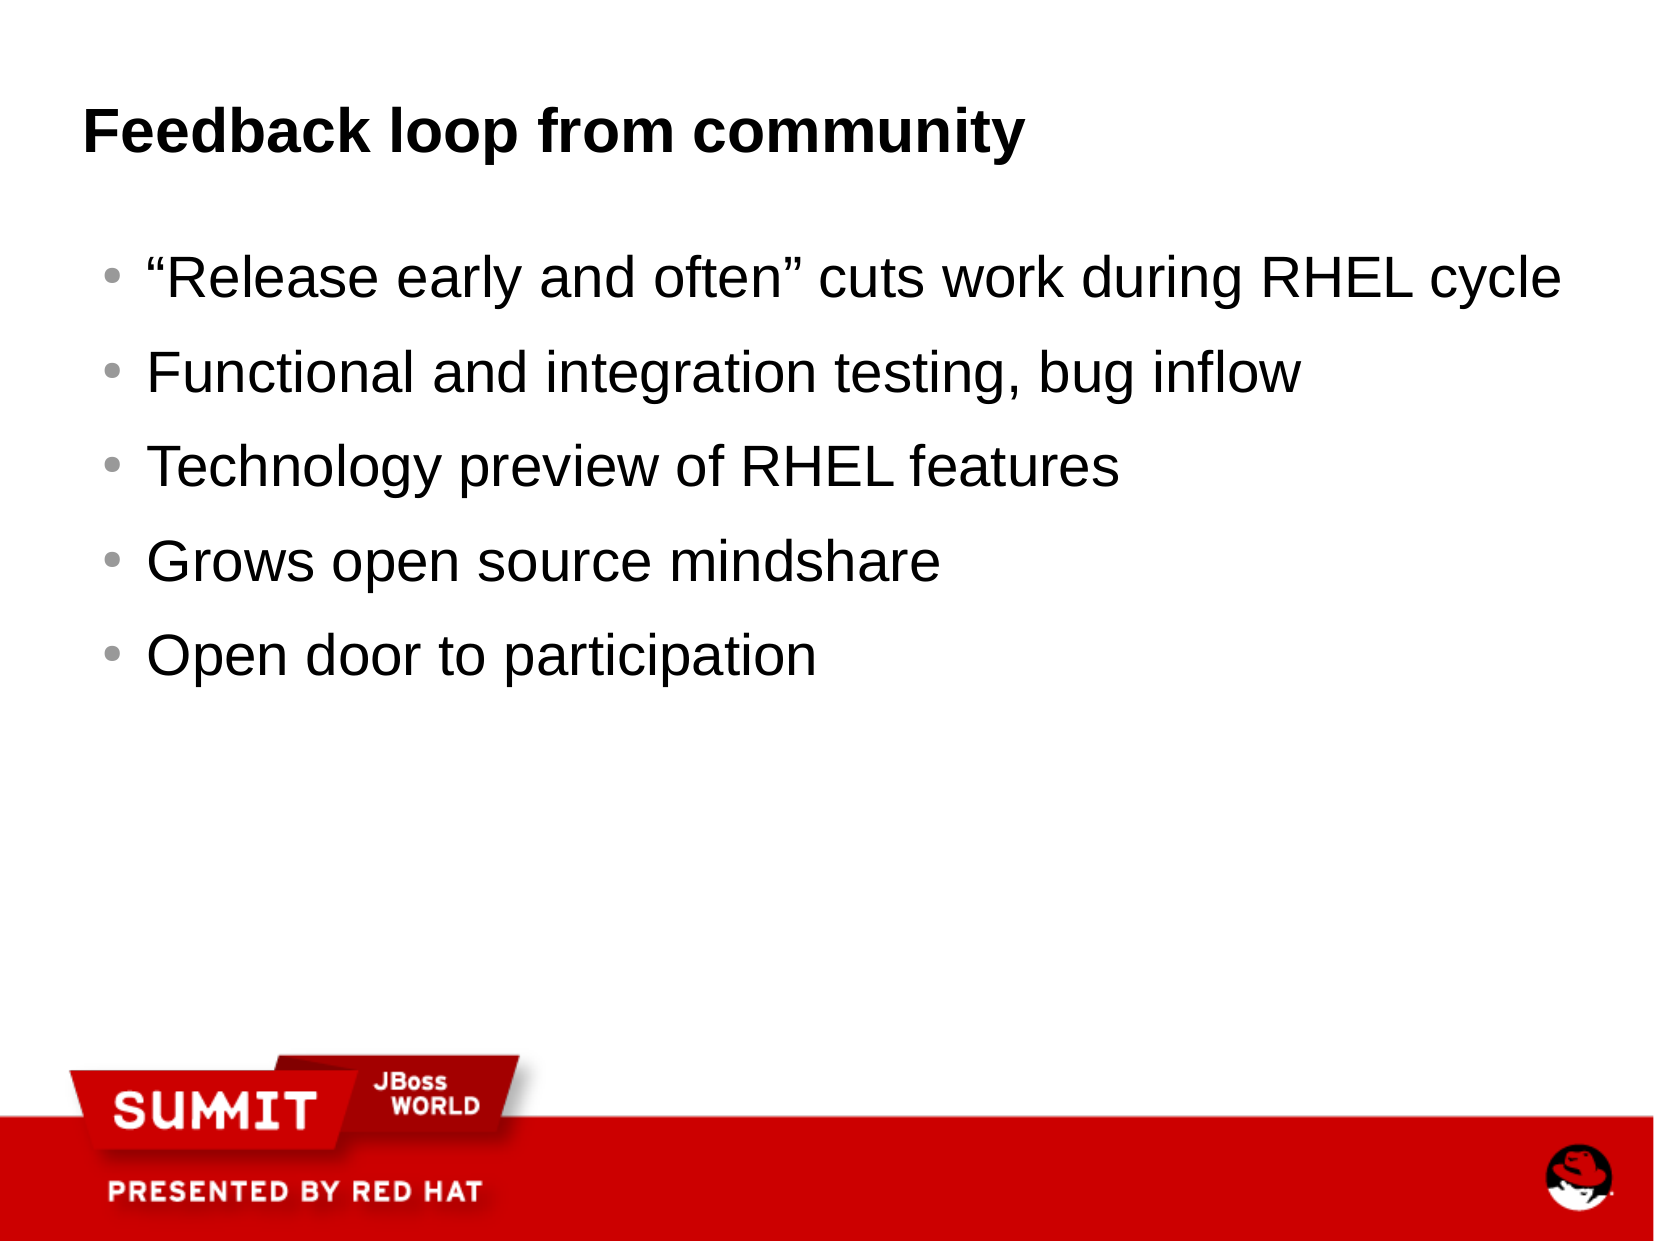

# Feedback loop from community
“Release early and often” cuts work during RHEL cycle
Functional and integration testing, bug inflow
Technology preview of RHEL features
Grows open source mindshare
Open door to participation